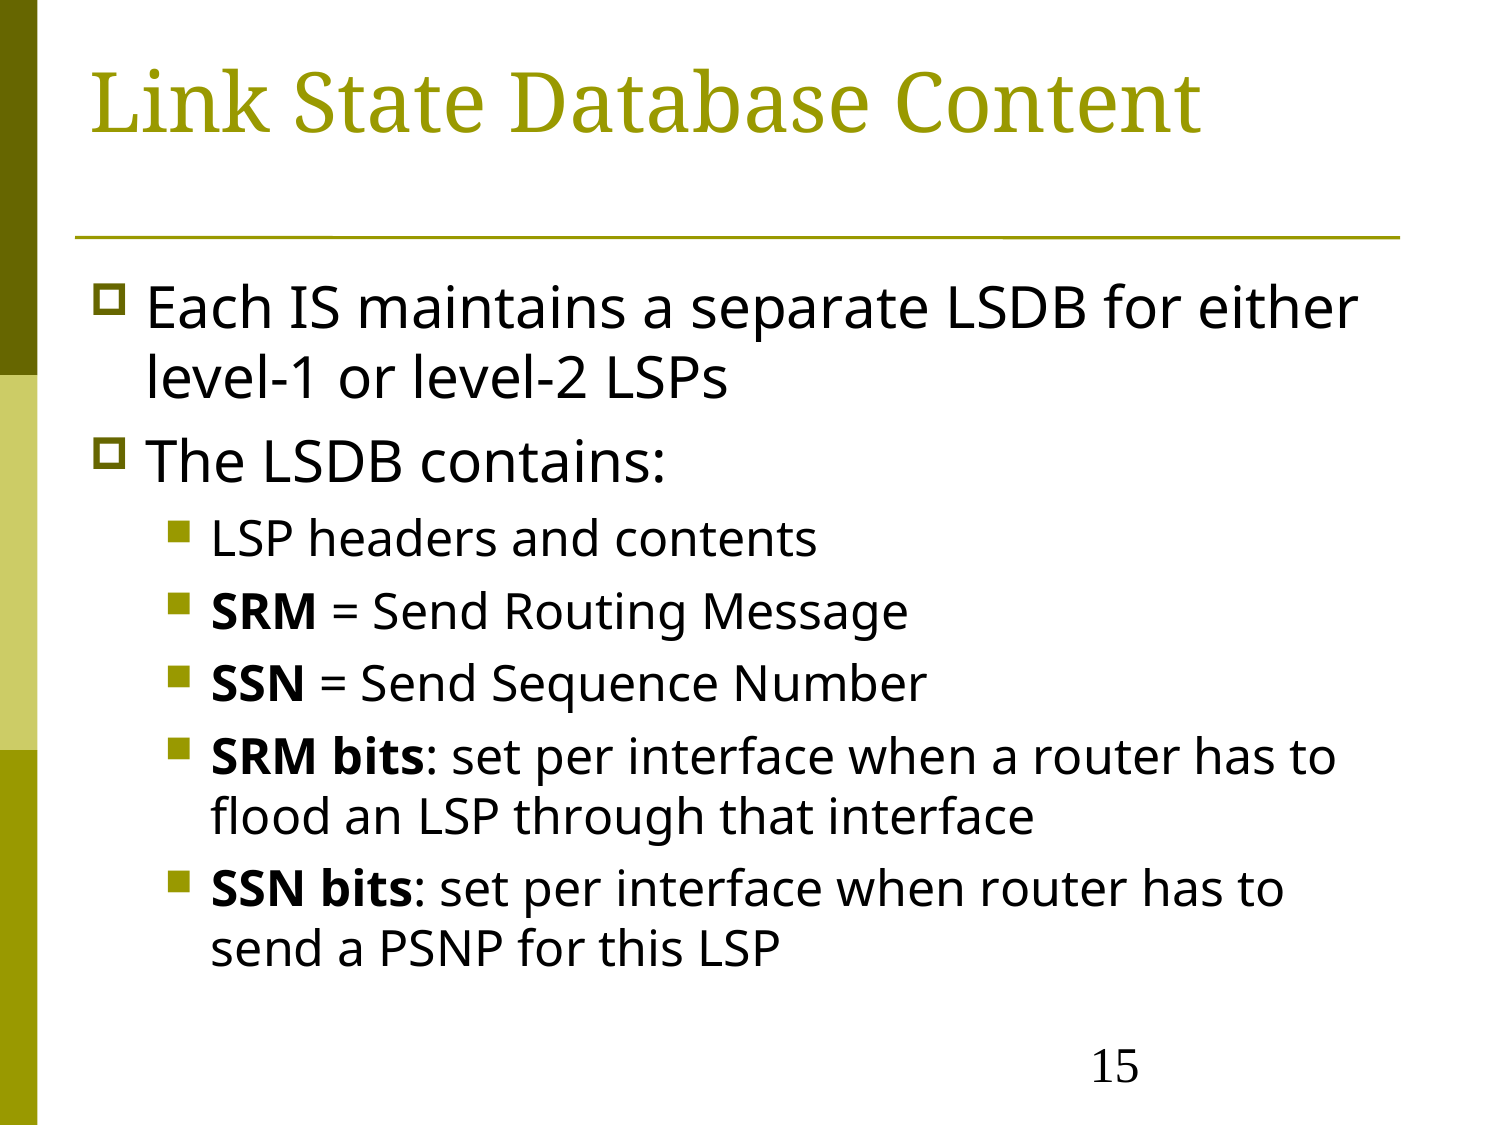

# Link State Database Content
Each IS maintains a separate LSDB for either level-1 or level-2 LSPs
The LSDB contains:
LSP headers and contents
SRM = Send Routing Message
SSN = Send Sequence Number
SRM bits: set per interface when a router has to flood an LSP through that interface
SSN bits: set per interface when router has to send a PSNP for this LSP